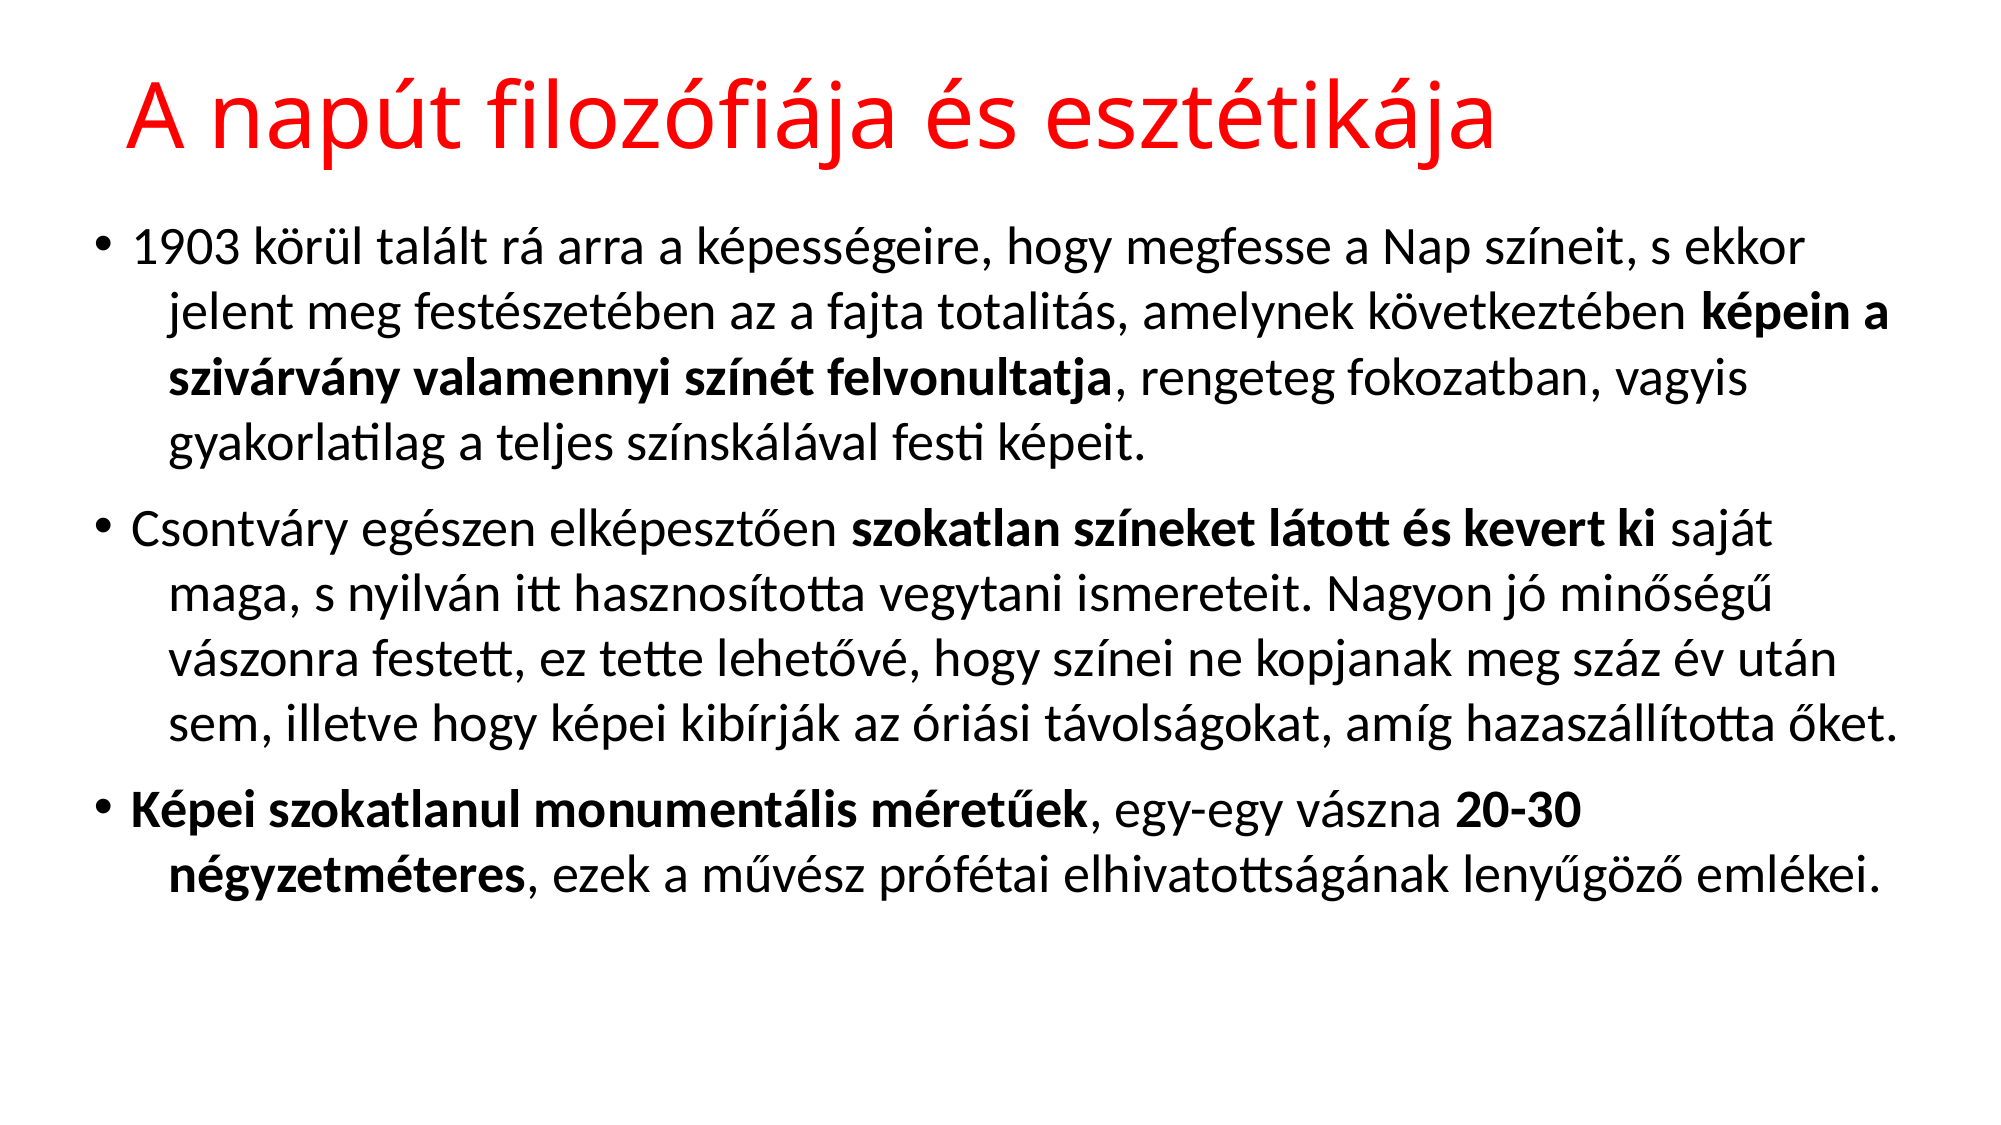

# A napút filozófiája és esztétikája
1903 körül talált rá arra a képességeire, hogy megfesse a Nap színeit, s ekkor jelent meg festészetében az a fajta totalitás, amelynek következtében képein a szivárvány valamennyi színét felvonultatja, rengeteg fokozatban, vagyis gyakorlatilag a teljes színskálával festi képeit.
Csontváry egészen elképesztően szokatlan színeket látott és kevert ki saját maga, s nyilván itt hasznosította vegytani ismereteit. Nagyon jó minőségű vászonra festett, ez tette lehetővé, hogy színei ne kopjanak meg száz év után sem, illetve hogy képei kibírják az óriási távolságokat, amíg hazaszállította őket.
Képei szokatlanul monumentális méretűek, egy-egy vászna 20-30 négyzetméteres, ezek a művész prófétai elhivatottságának lenyűgöző emlékei.